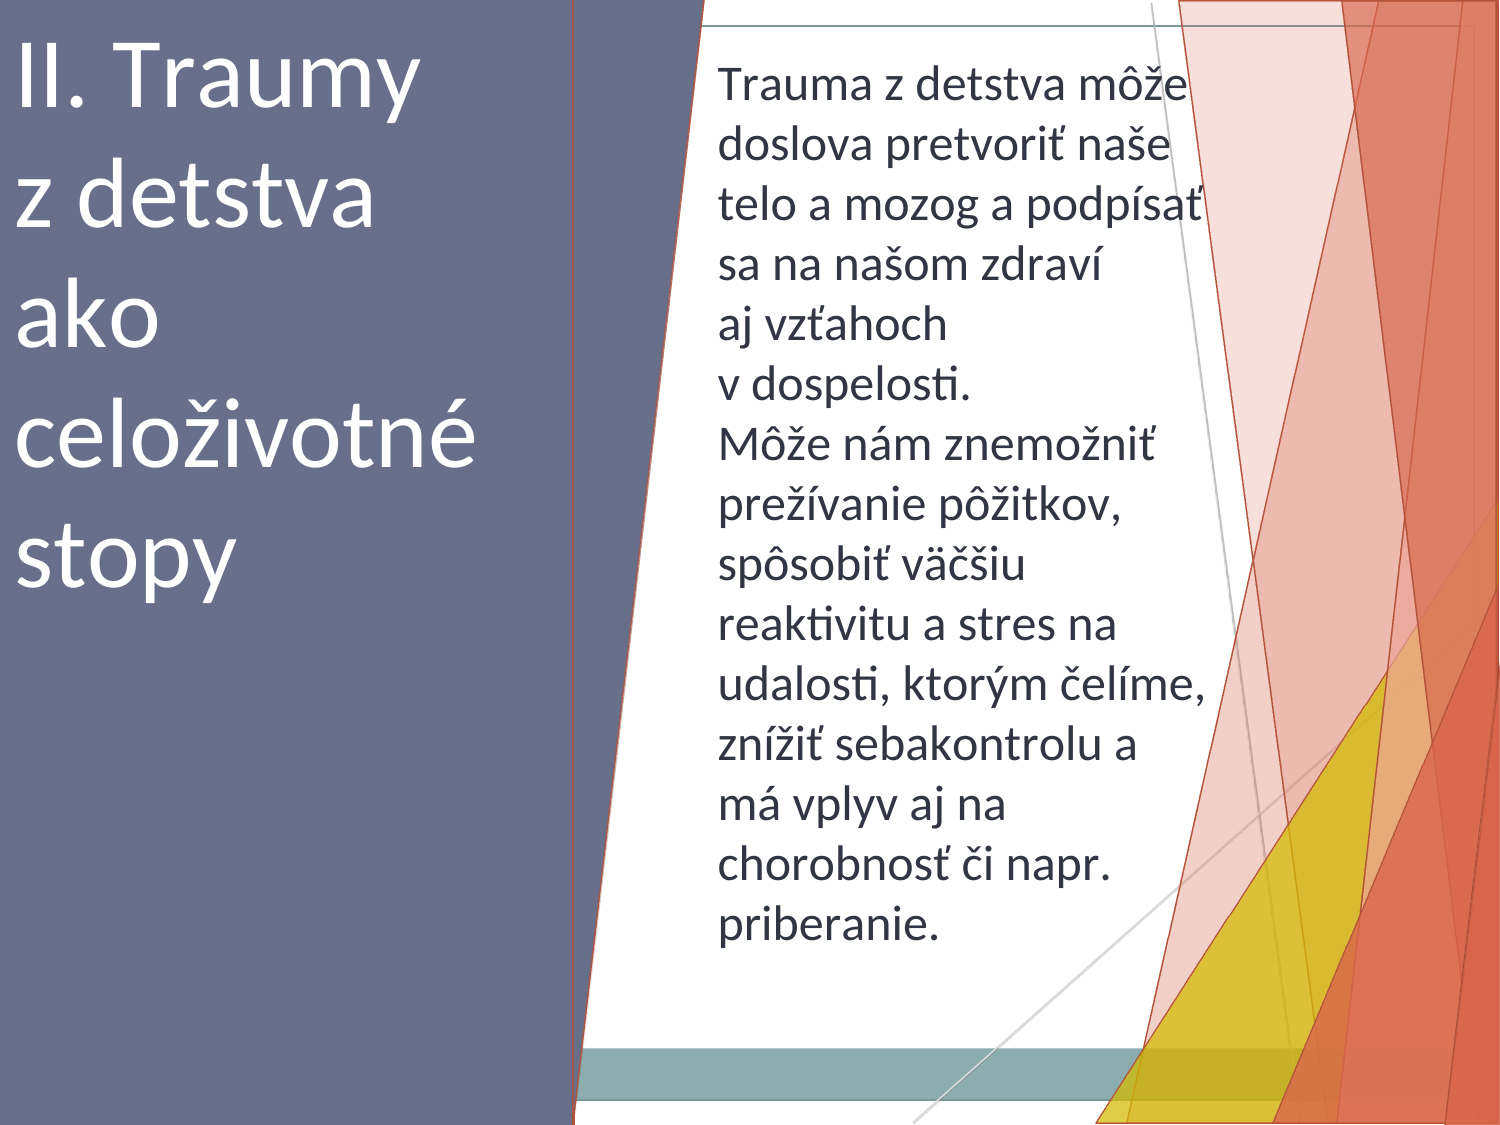

II. Traumy
z detstva
ako
celoživotné
stopy
Trauma z detstva môže doslova pretvoriť naše telo a mozog a podpísať sa na našom zdraví aj vzťahoch v dospelosti.
Môže nám znemožniť prežívanie pôžitkov, spôsobiť väčšiu reaktivitu a stres na udalosti, ktorým čelíme, znížiť sebakontrolu a  má vplyv aj na chorobnosť či napr. priberanie.